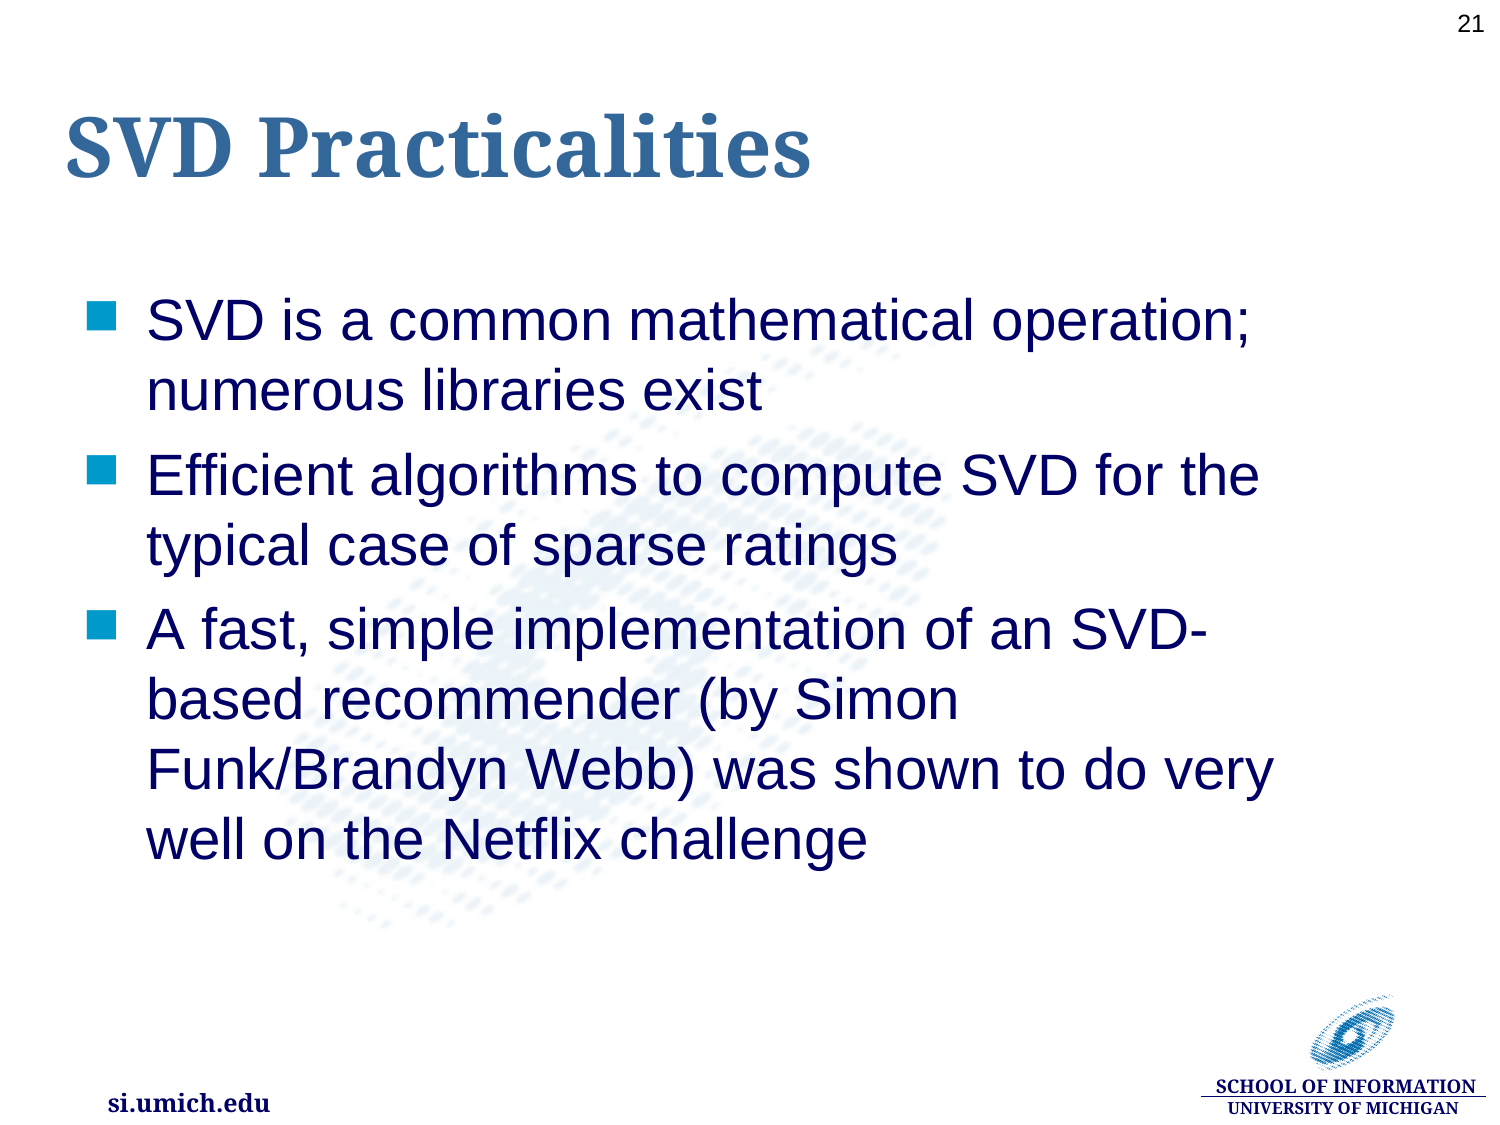

# SVD Practicalities
SVD is a common mathematical operation; numerous libraries exist
Efficient algorithms to compute SVD for the typical case of sparse ratings
A fast, simple implementation of an SVD-based recommender (by Simon Funk/Brandyn Webb) was shown to do very well on the Netflix challenge